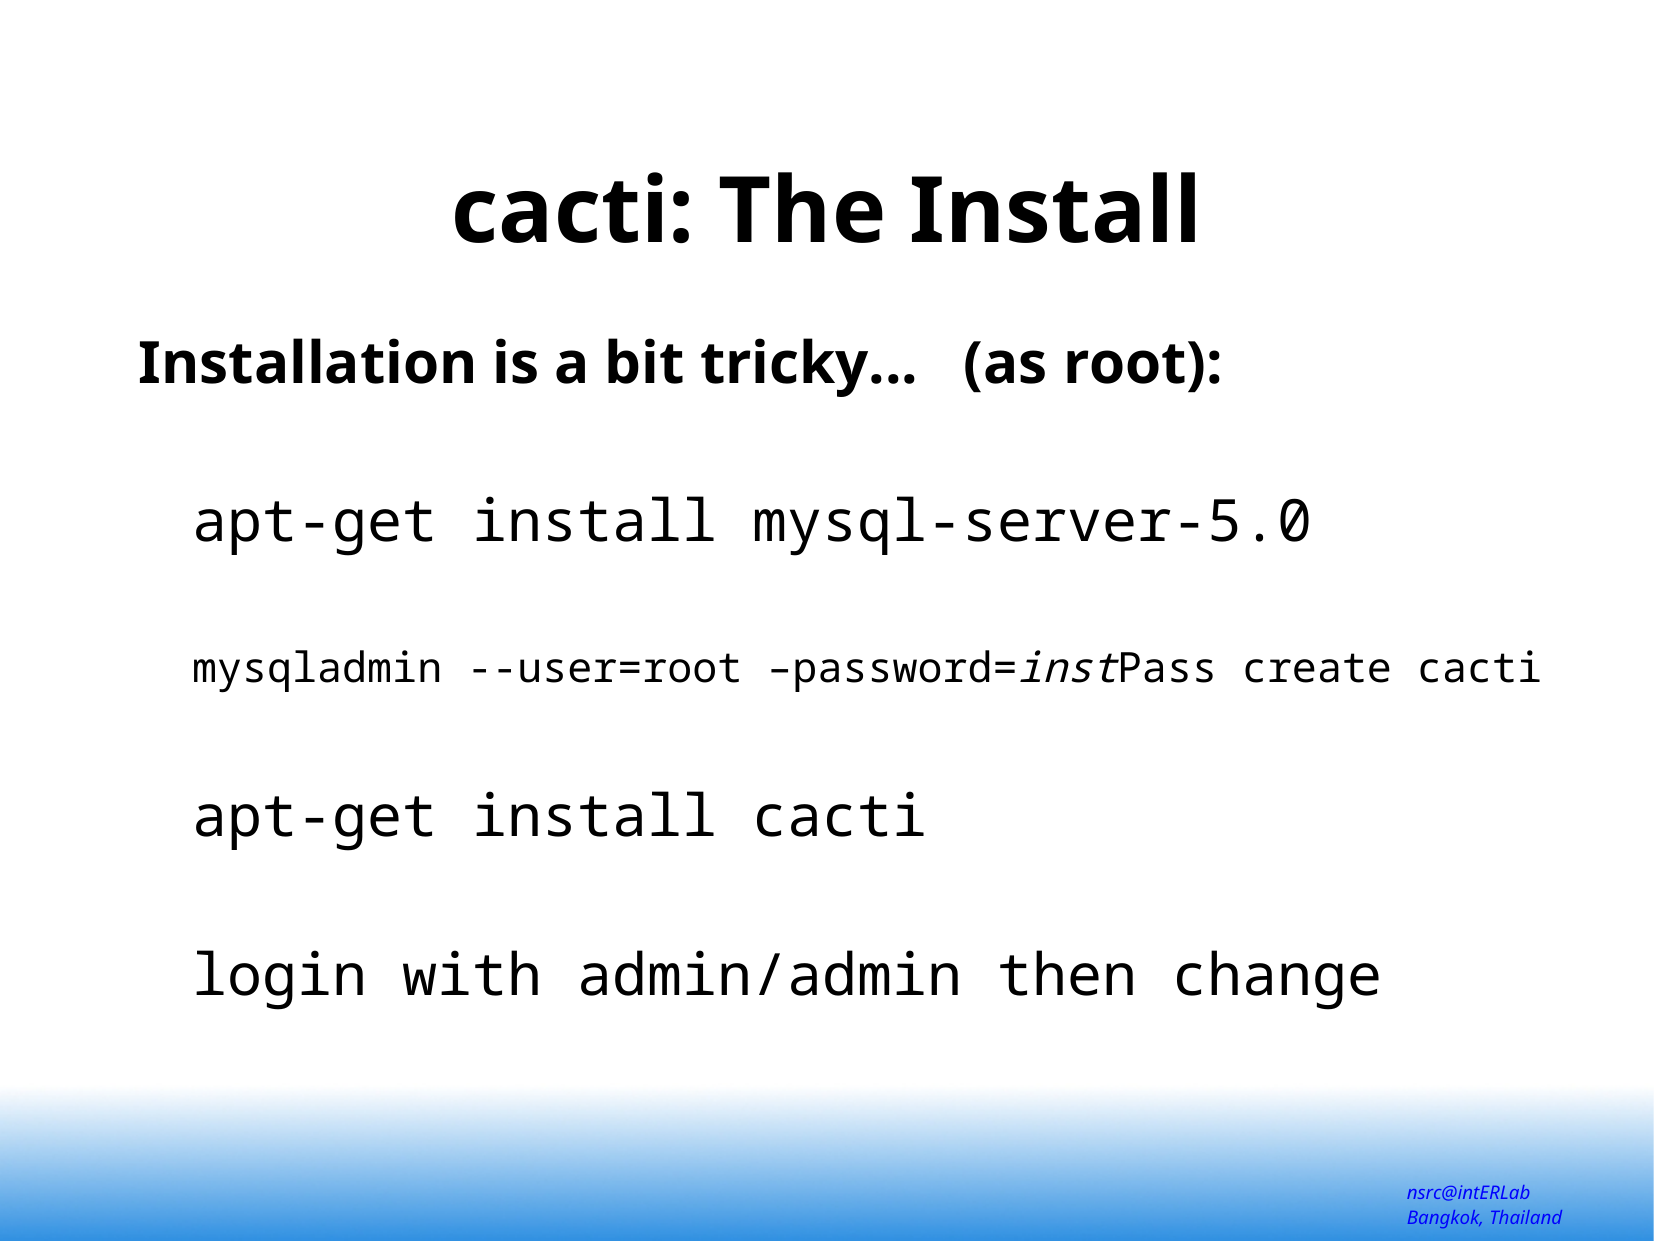

# cacti: The Install
Installation is a bit tricky... (as root):
apt-get install mysql-server-5.0
mysqladmin --user=root –password=instPass create cacti
apt-get install cacti
login with admin/admin then change